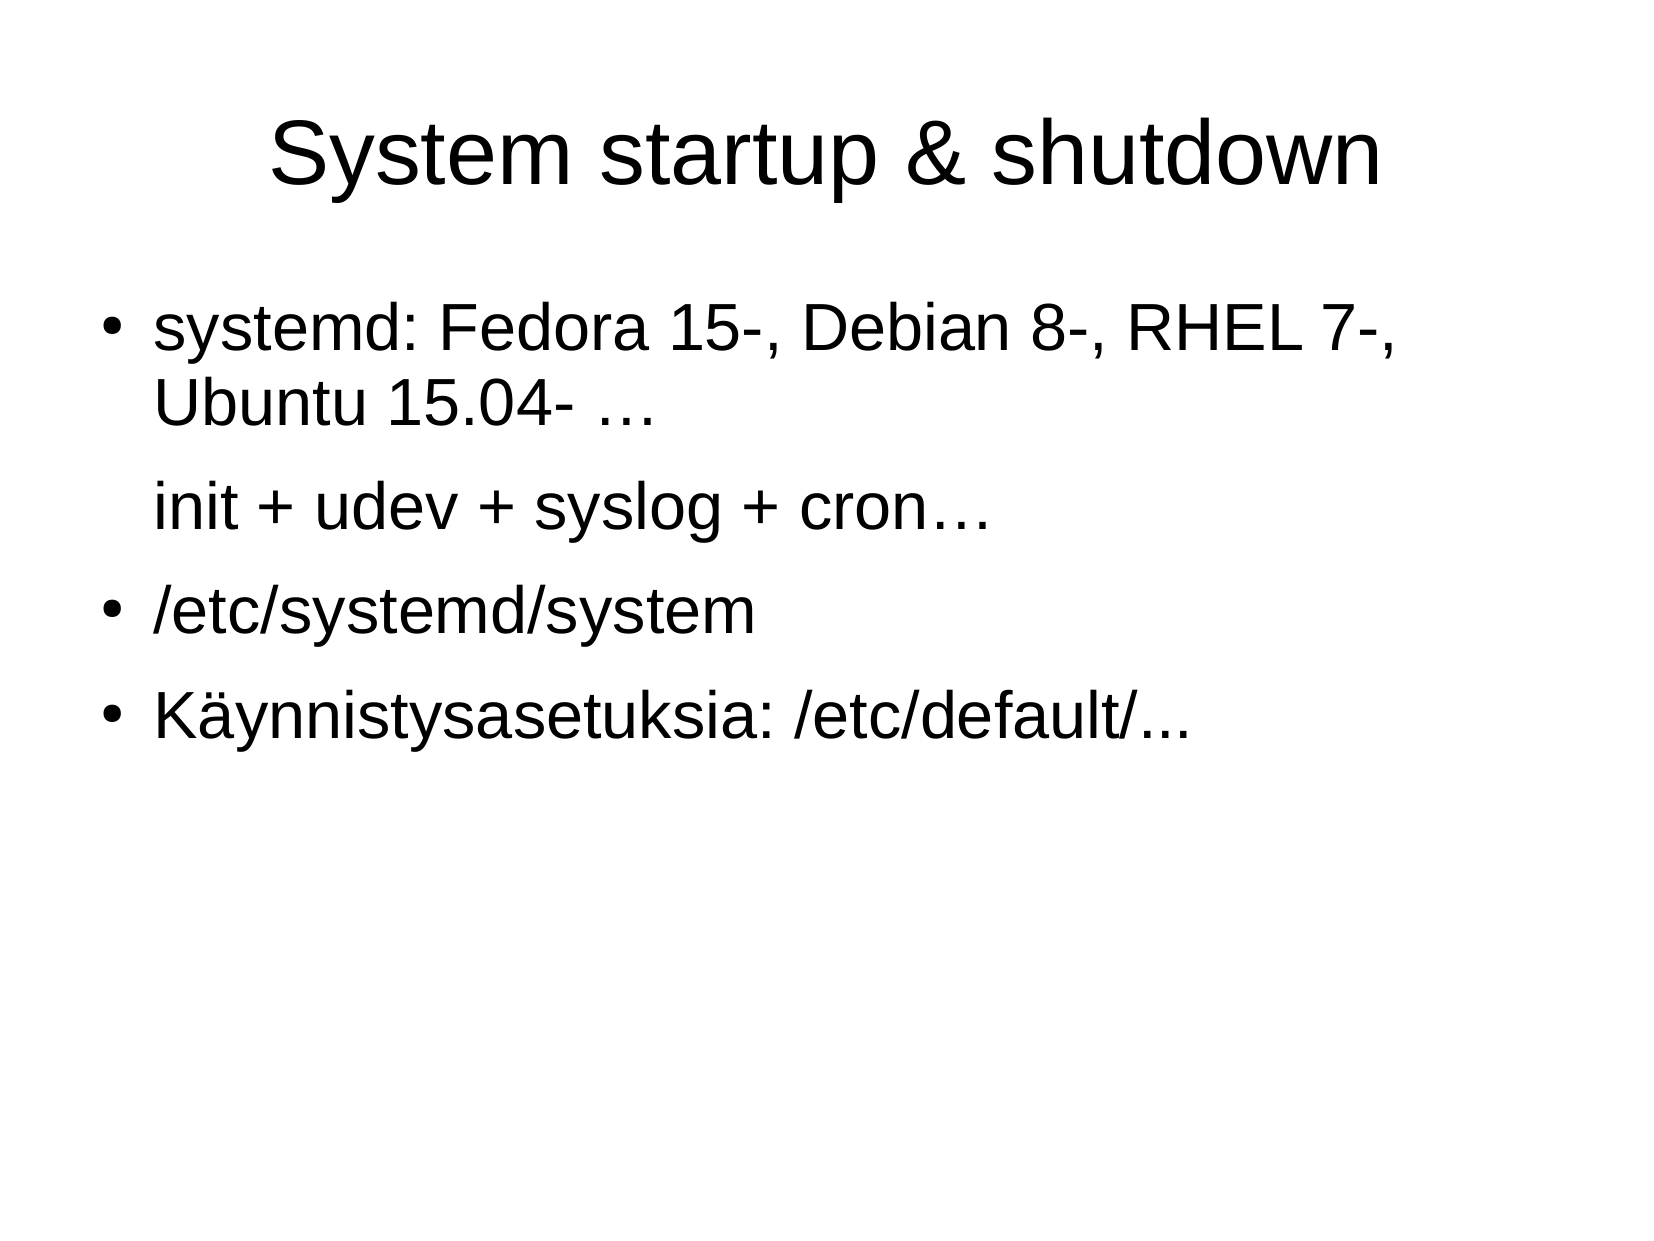

# System startup & shutdown
systemd: Fedora 15-, Debian 8-, RHEL 7-, Ubuntu 15.04- …
init + udev + syslog + cron…
/etc/systemd/system
Käynnistysasetuksia: /etc/default/...